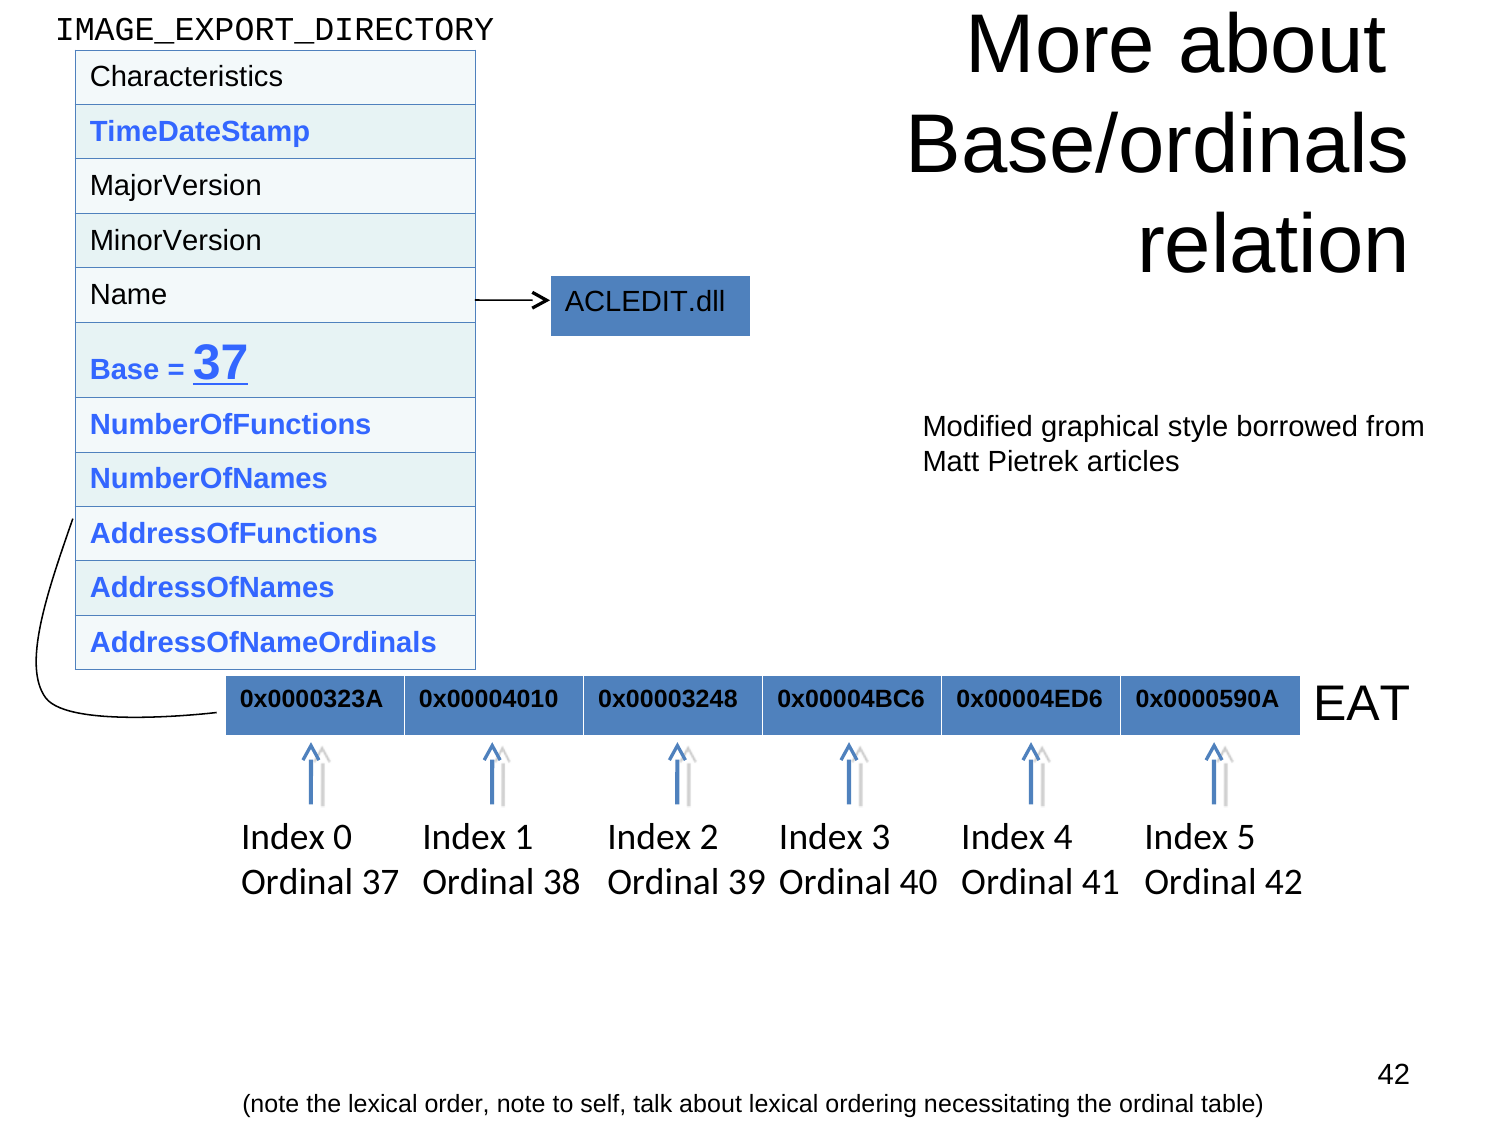

IMAGE_EXPORT_DIRECTORY
# More about Base/ordinals relation
| Characteristics |
| --- |
| TimeDateStamp |
| MajorVersion |
| MinorVersion |
| Name |
| Base = 37 |
| NumberOfFunctions |
| NumberOfNames |
| AddressOfFunctions |
| AddressOfNames |
| AddressOfNameOrdinals |
| ACLEDIT.dll |
| --- |
Modified graphical style borrowed from
Matt Pietrek articles
EAT
| 0x0000323A | 0x00004010 | 0x00003248 | 0x00004BC6 | 0x00004ED6 | 0x0000590A |
| --- | --- | --- | --- | --- | --- |
Index 0
Ordinal 37
Index 1
Ordinal 38
Index 2
Ordinal 39
Index 3
Ordinal 40
Index 4
Ordinal 41
Index 5
Ordinal 42
(note the lexical order, note to self, talk about lexical ordering necessitating the ordinal table)